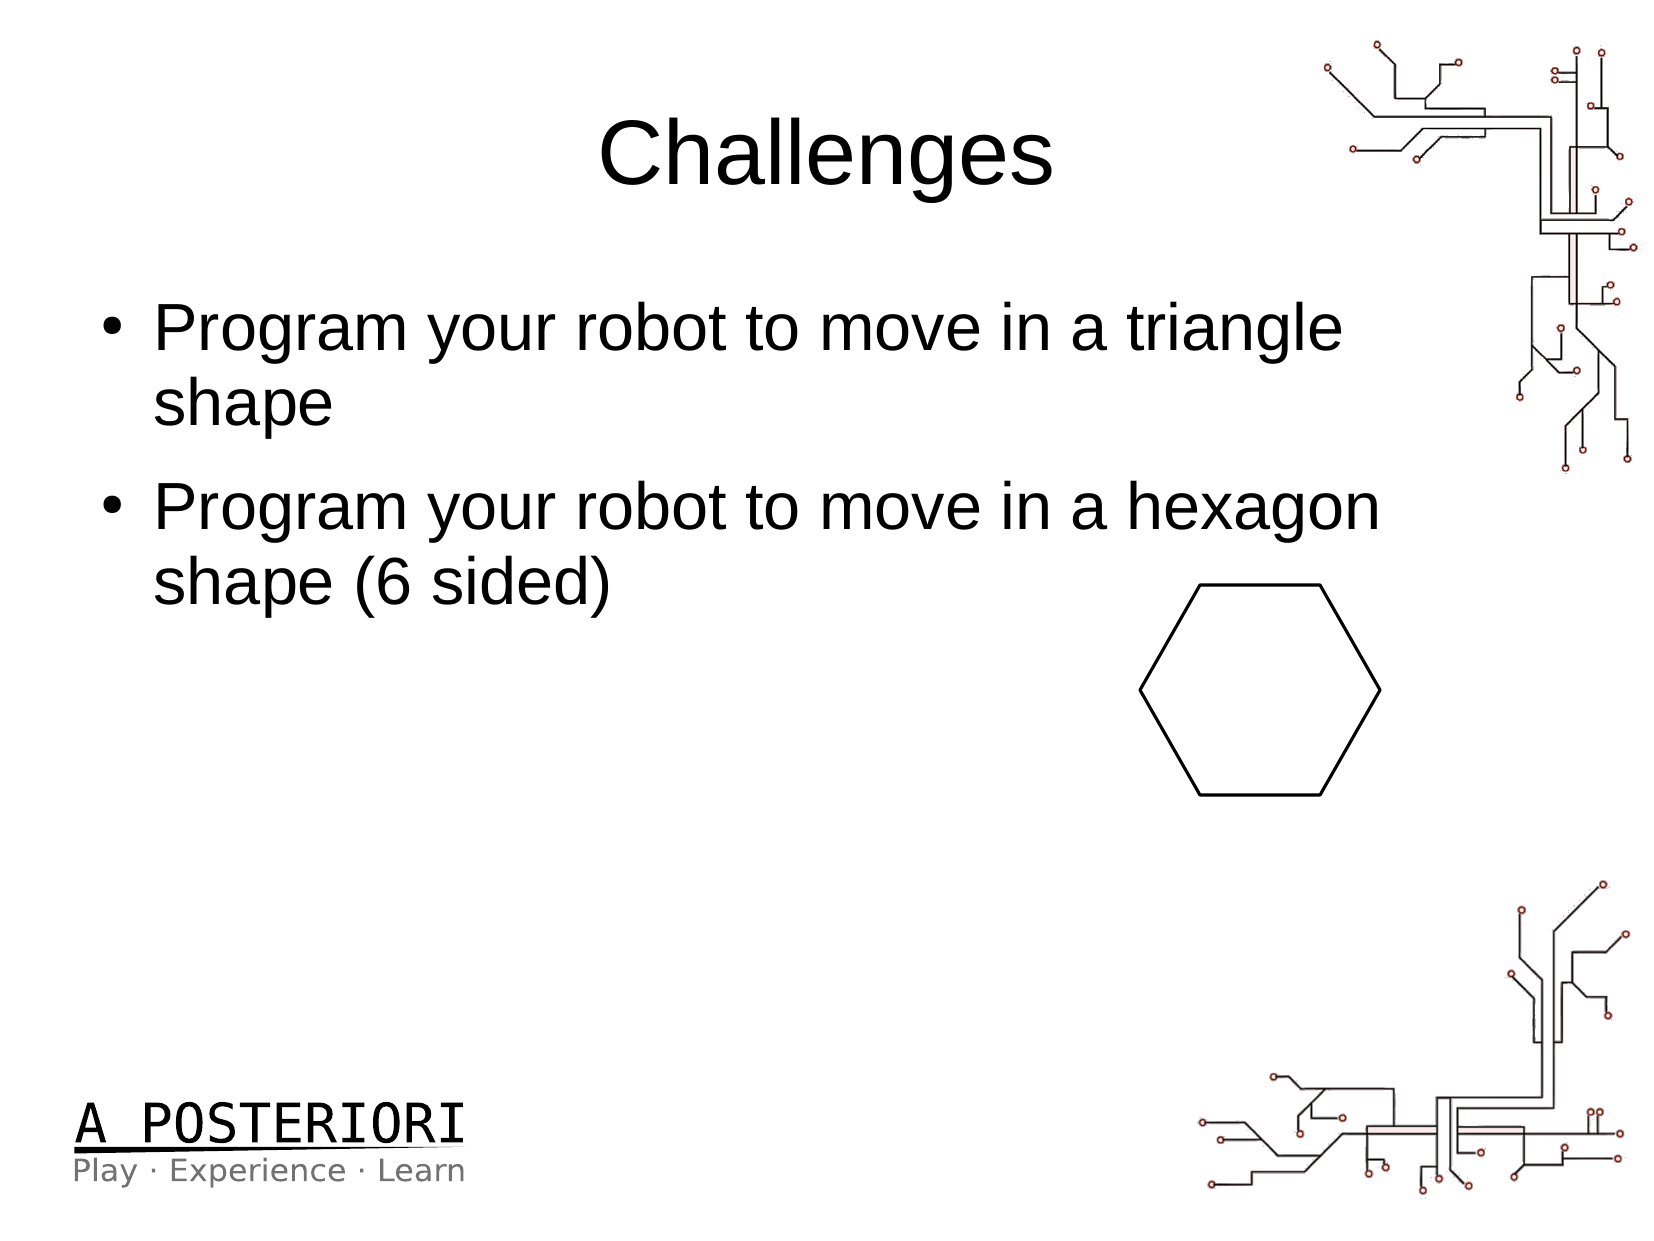

# Challenges
Program your robot to move in a triangle shape
Program your robot to move in a hexagon shape (6 sided)